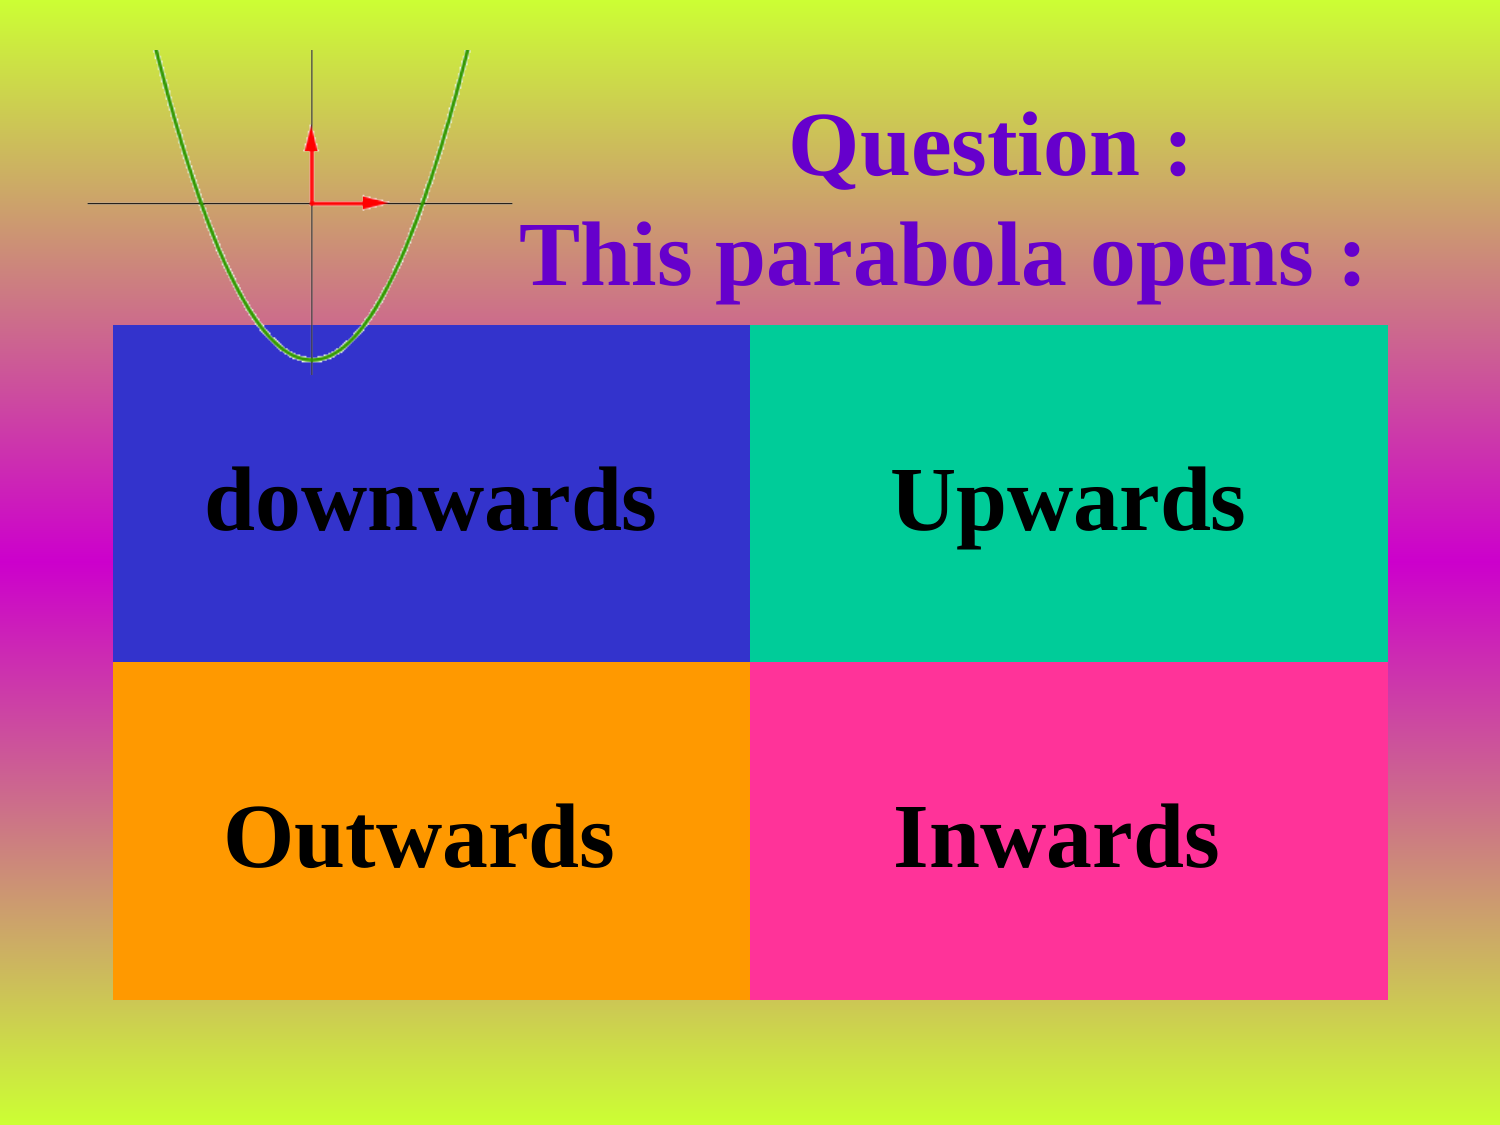

# Question : This parabola opens :
| downwards | Upwards |
| --- | --- |
| Outwards | Inwards |